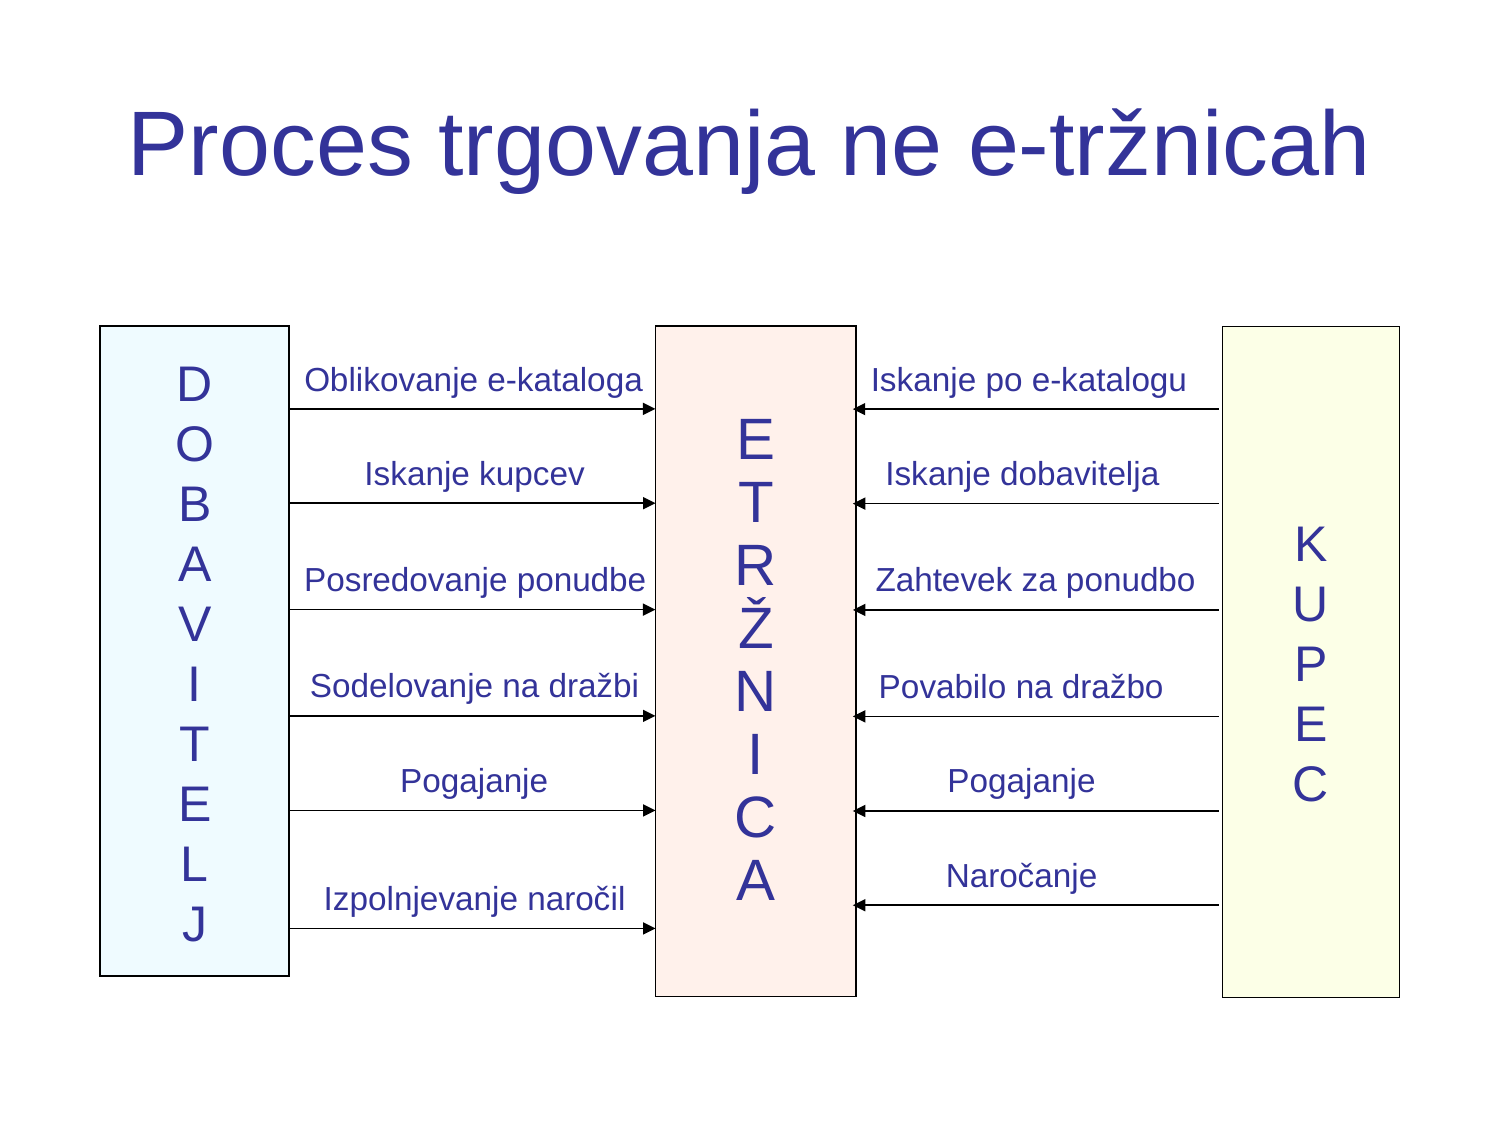

# Proces trgovanja ne e-tržnicah
D
O
B
A
V
I
T
E
L
J
E
T
R
Ž
N
I
C
A
K
U
P
E
C
Oblikovanje e-kataloga
 Iskanje po e-katalogu
Iskanje kupcev
Iskanje dobavitelja
Posredovanje ponudbe
 Zahtevek za ponudbo
Sodelovanje na dražbi
Povabilo na dražbo
Pogajanje
Pogajanje
Naročanje
Izpolnjevanje naročil